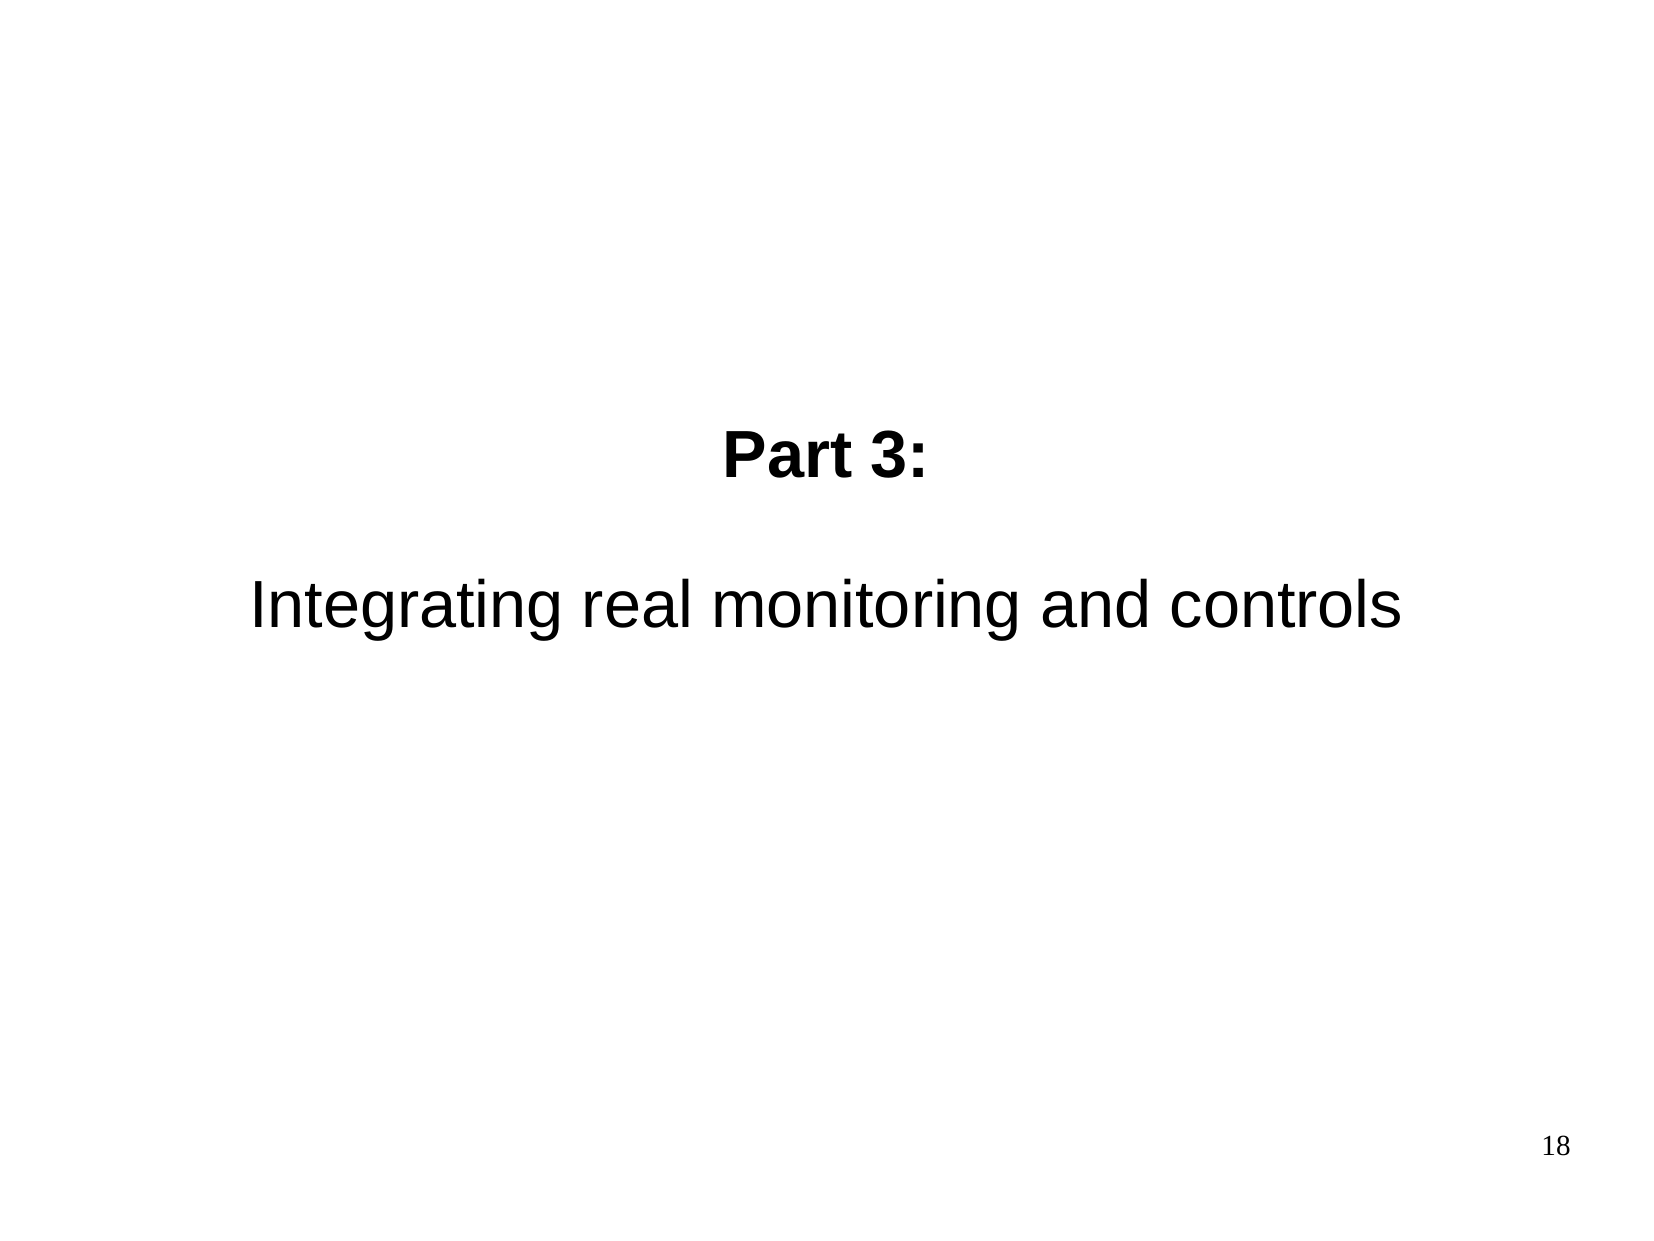

# Part 3:
Integrating real monitoring and controls
18